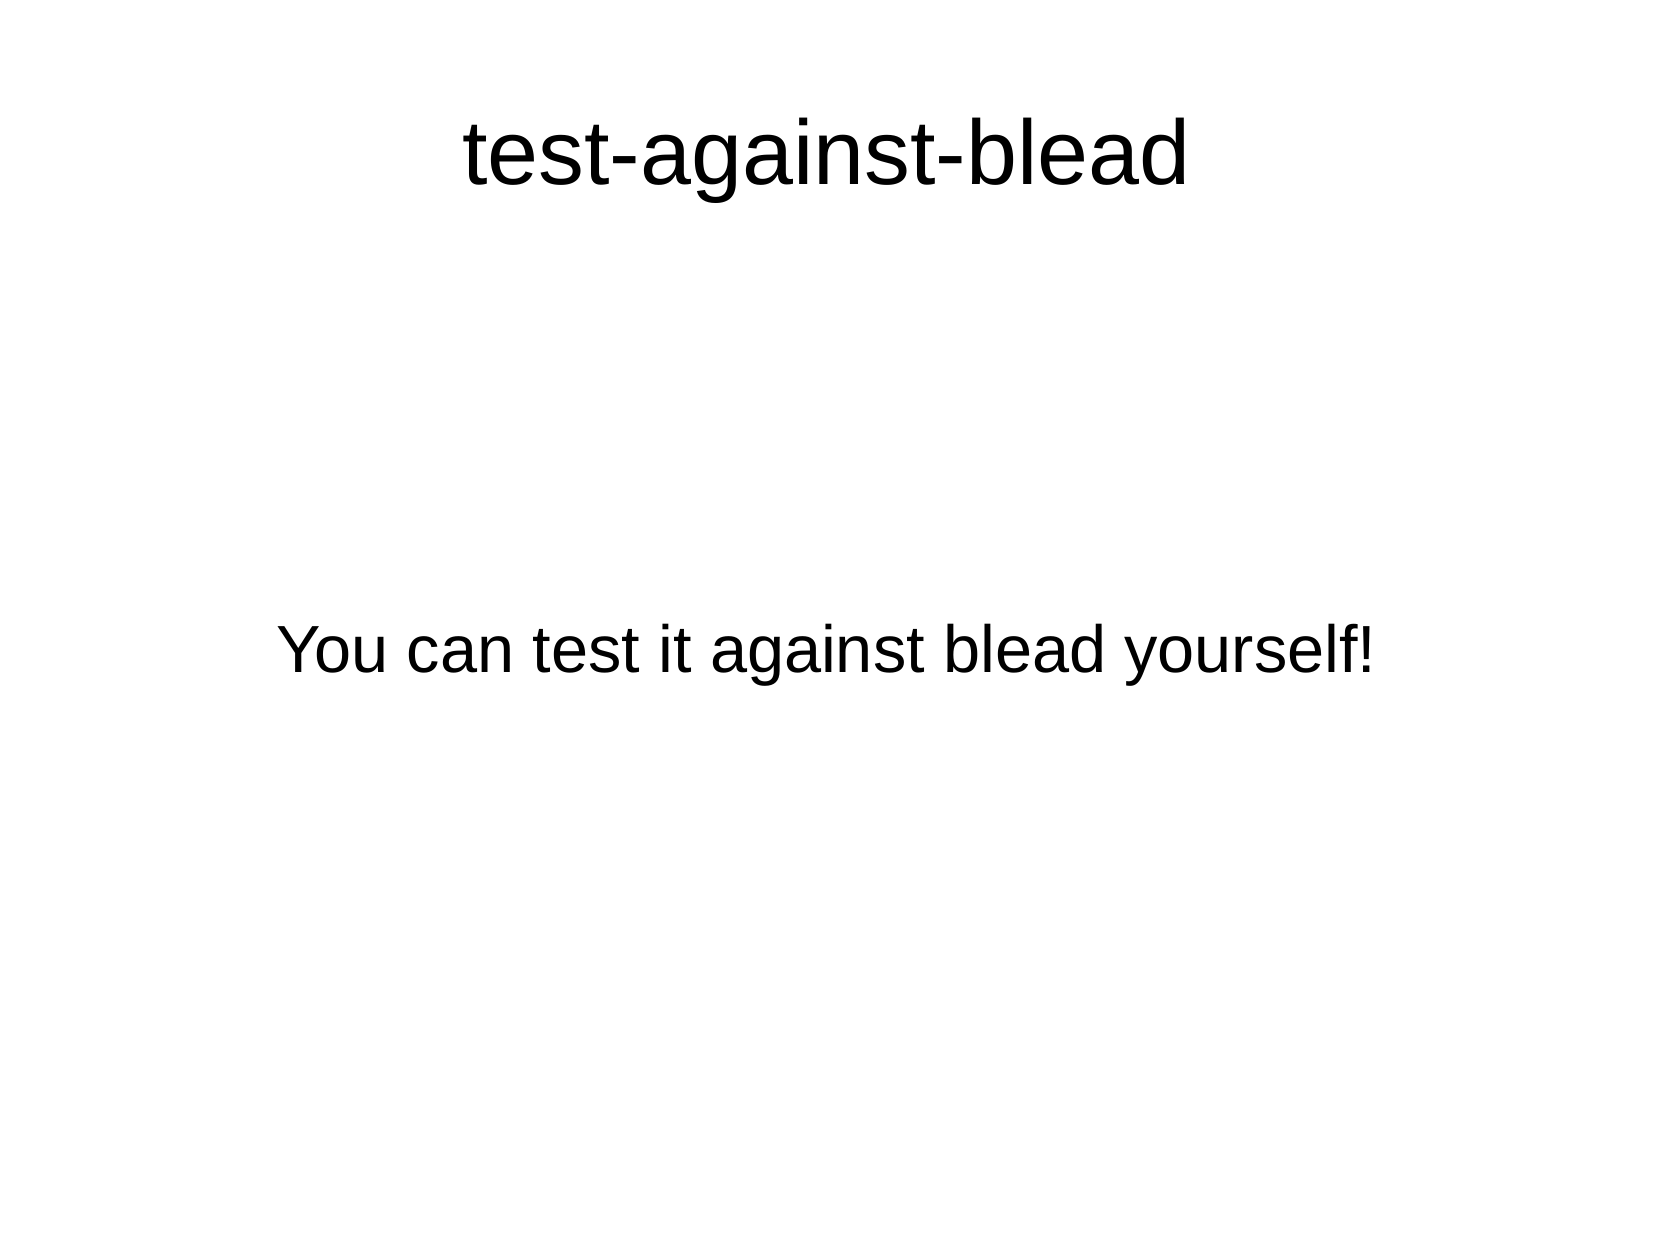

# test-against-blead
You can test it against blead yourself!